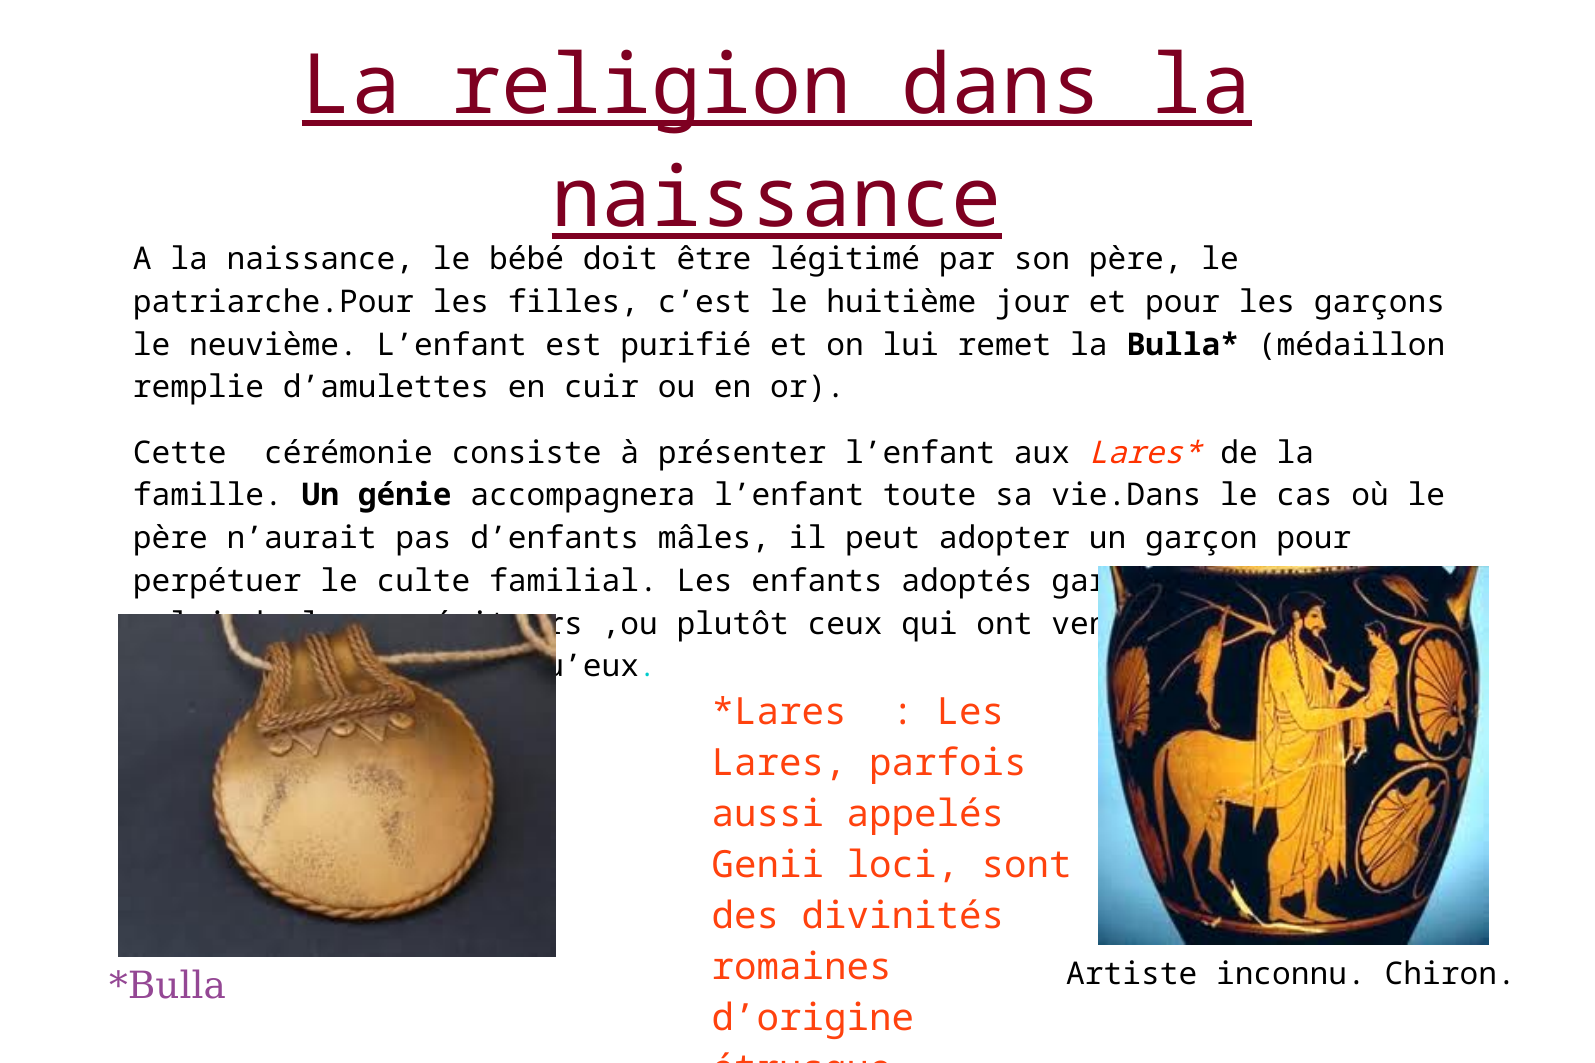

# La religion dans la naissance
A la naissance, le bébé doit être légitimé par son père, le patriarche.Pour les filles, c’est le huitième jour et pour les garçons le neuvième. L’enfant est purifié et on lui remet la Bulla* (médaillon remplie d’amulettes en cuir ou en or).
Cette cérémonie consiste à présenter l’enfant aux Lares* de la famille. Un génie accompagnera l’enfant toute sa vie.Dans le cas où le père n’aurait pas d’enfants mâles, il peut adopter un garçon pour perpétuer le culte familial. Les enfants adoptés gardent dans leur nom celui de leurs géniteurs ,ou plutôt ceux qui ont vendu leur enfant à des gens plus riches qu’eux.
*Lares  : Les Lares, parfois aussi appelés Genii loci, sont des divinités romaines d’origine étrusque.
Artiste inconnu. Chiron.
*Bulla